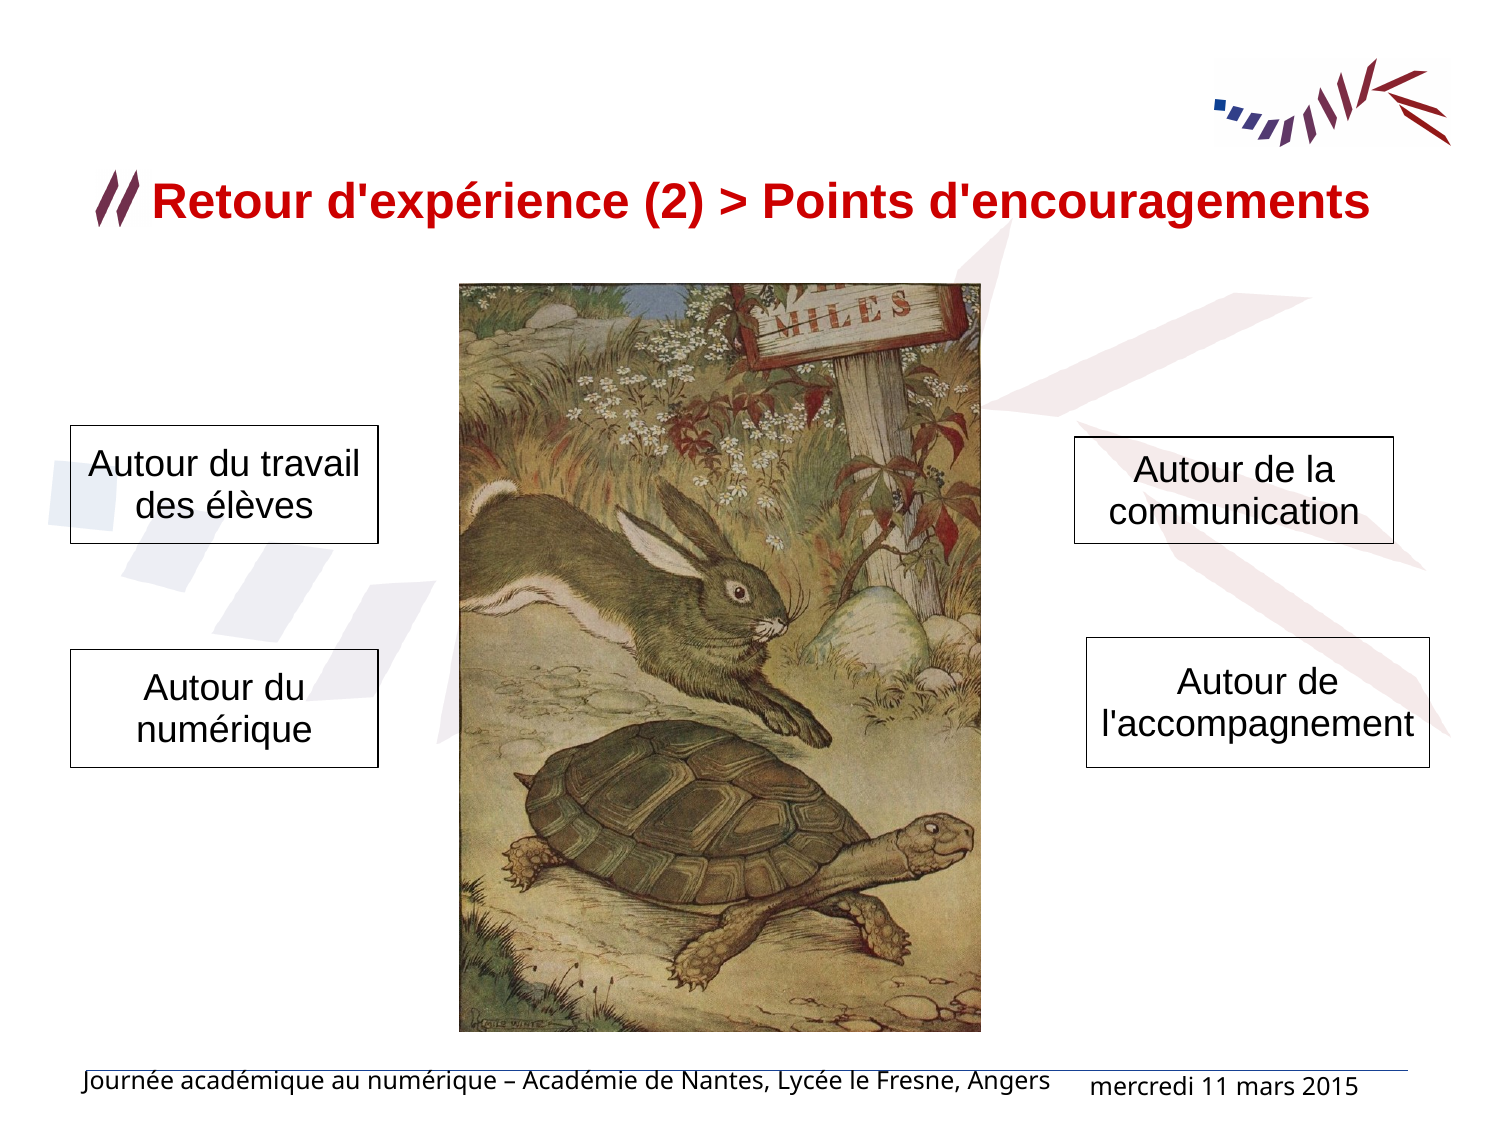

# Retour d'expérience (2) > Points d'encouragements
Autour du travail
des élèves
Autour de la
communication
Autour de
l'accompagnement
Autour du
numérique
Journée académique au numérique – Académie de Nantes, Lycée le Fresne, Angers
mercredi 11 mars 2015